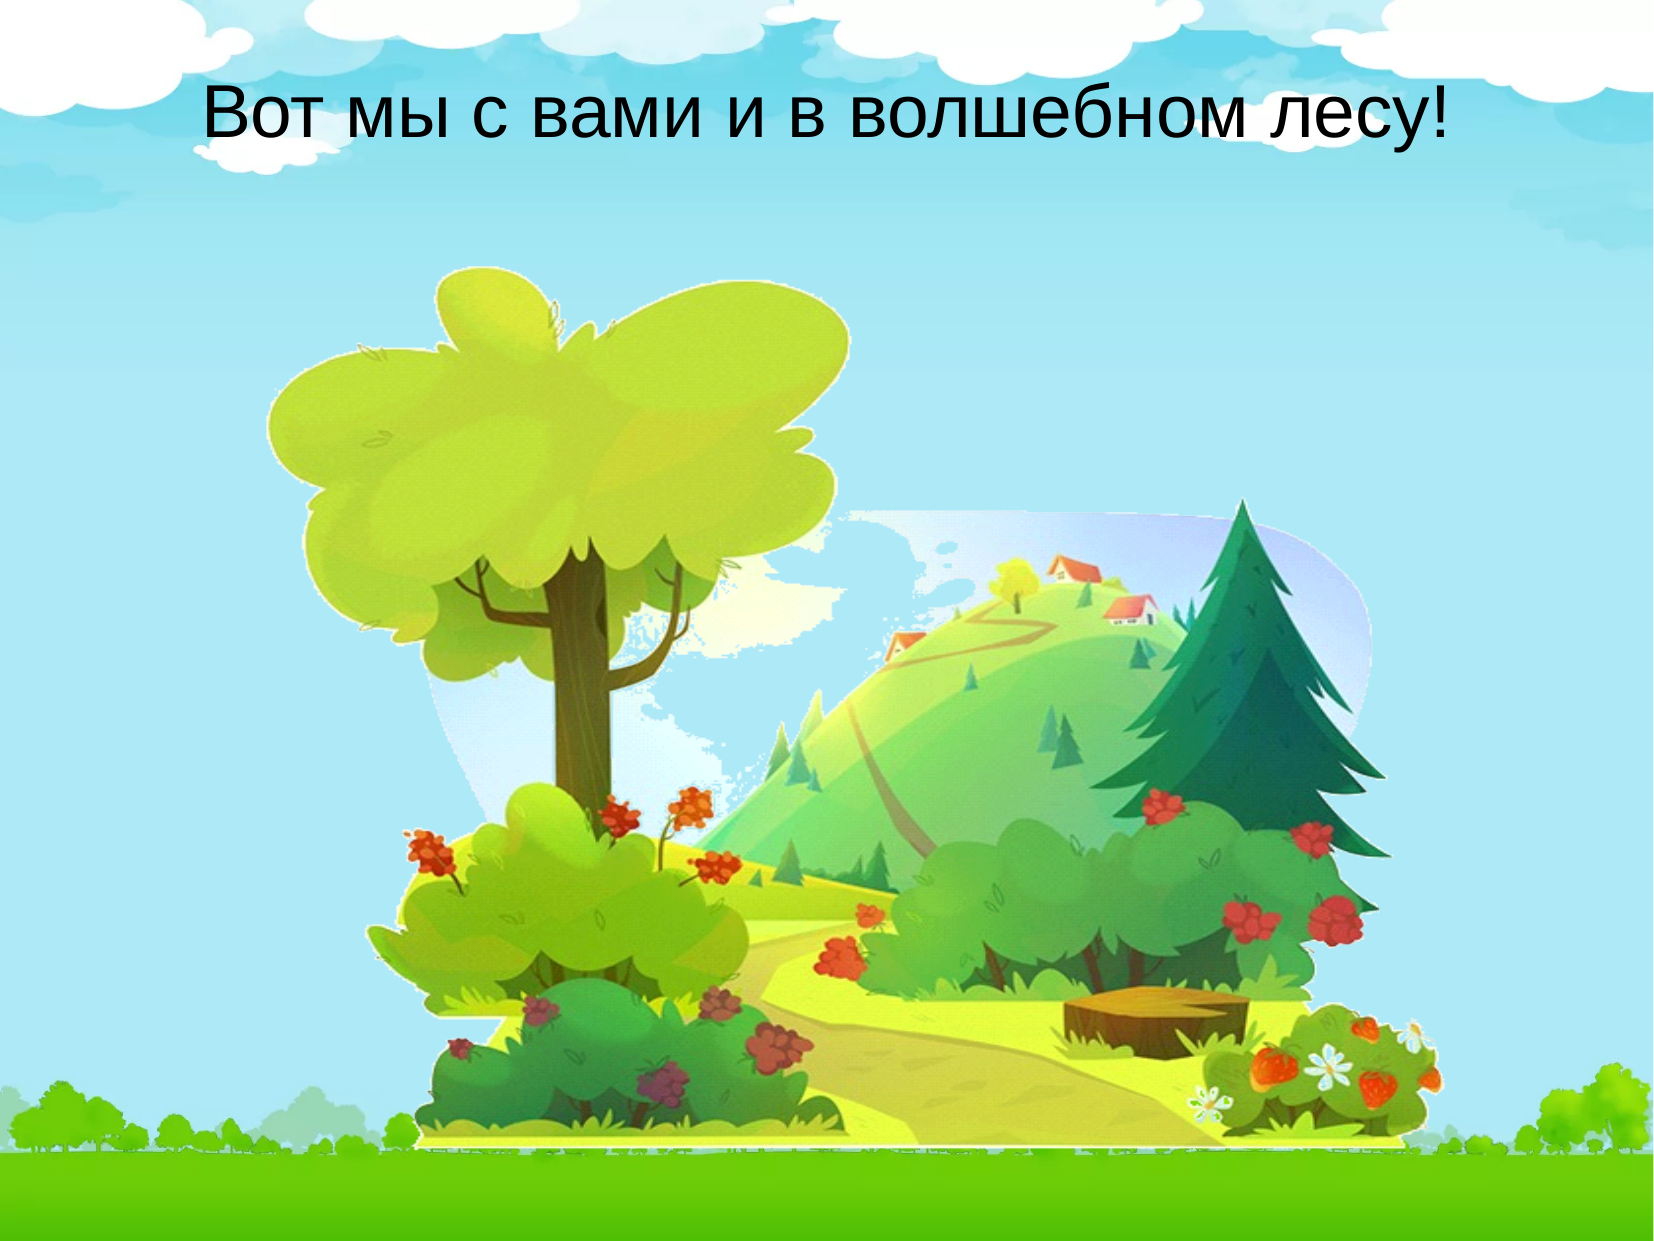

# Вот мы с вами и в волшебном лесу!